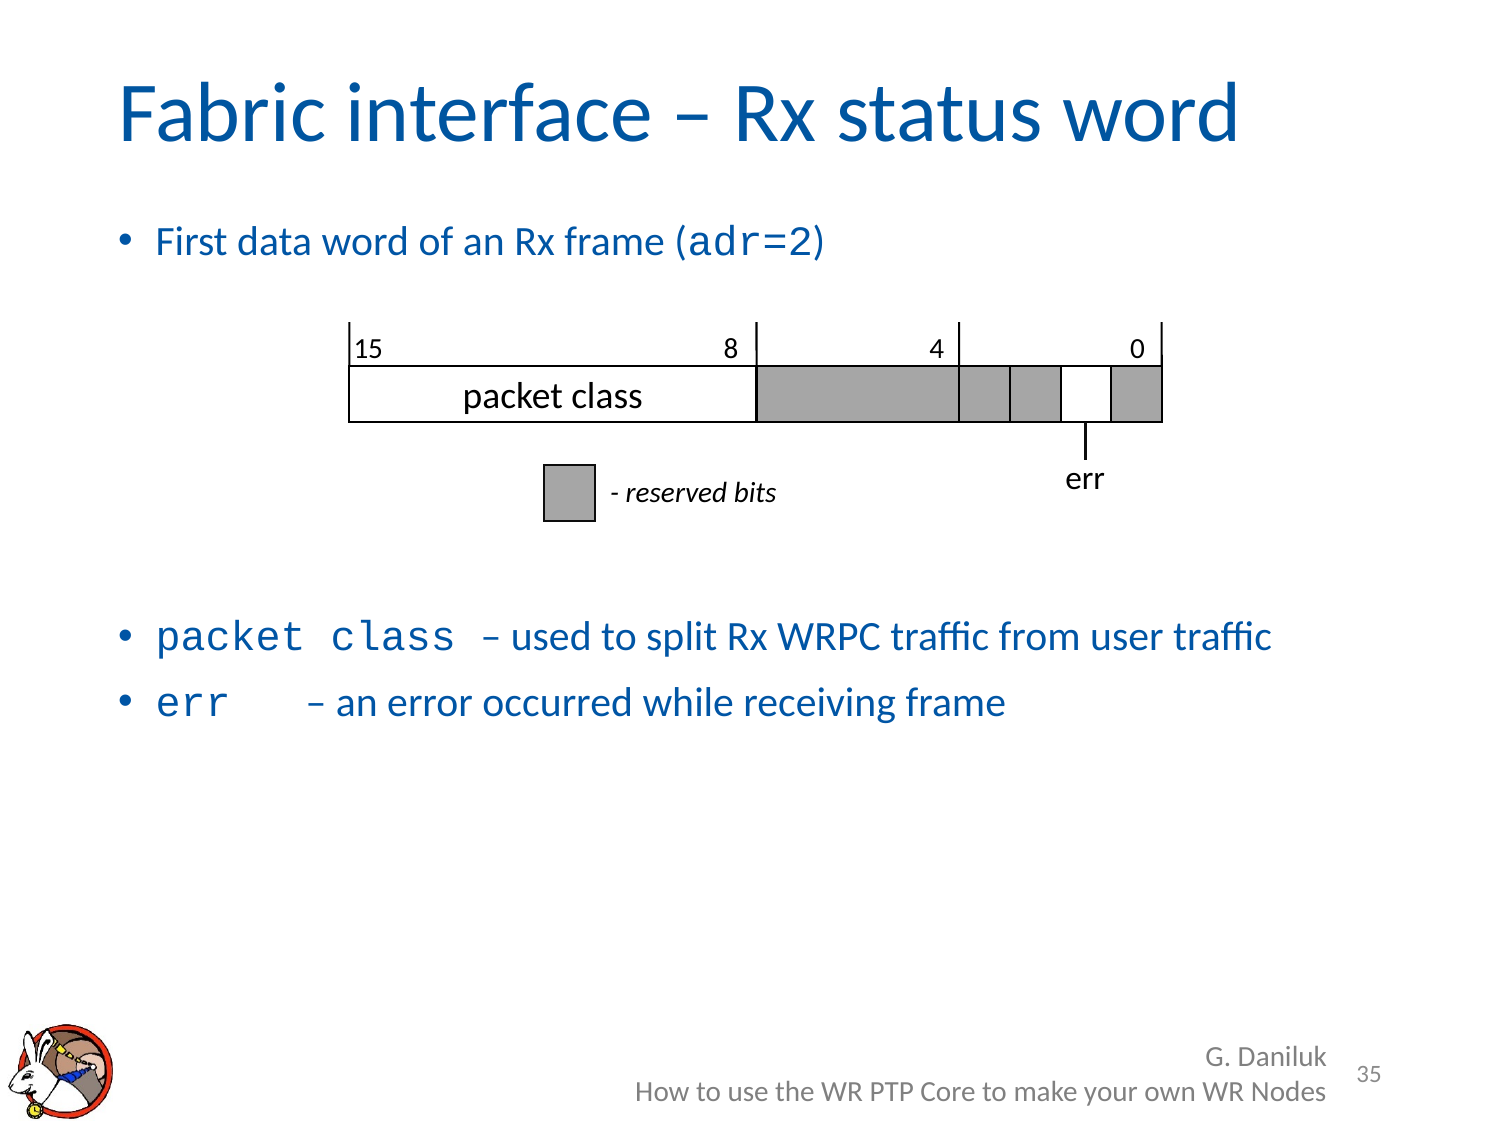

# Fabric interface – Rx status word
First data word of an Rx frame (adr=2)
packet class – used to split Rx WRPC traffic from user traffic
err – an error occurred while receiving frame
15
8
4
0
packet class
err
- reserved bits
G. Daniluk
How to use the WR PTP Core to make your own WR Nodes